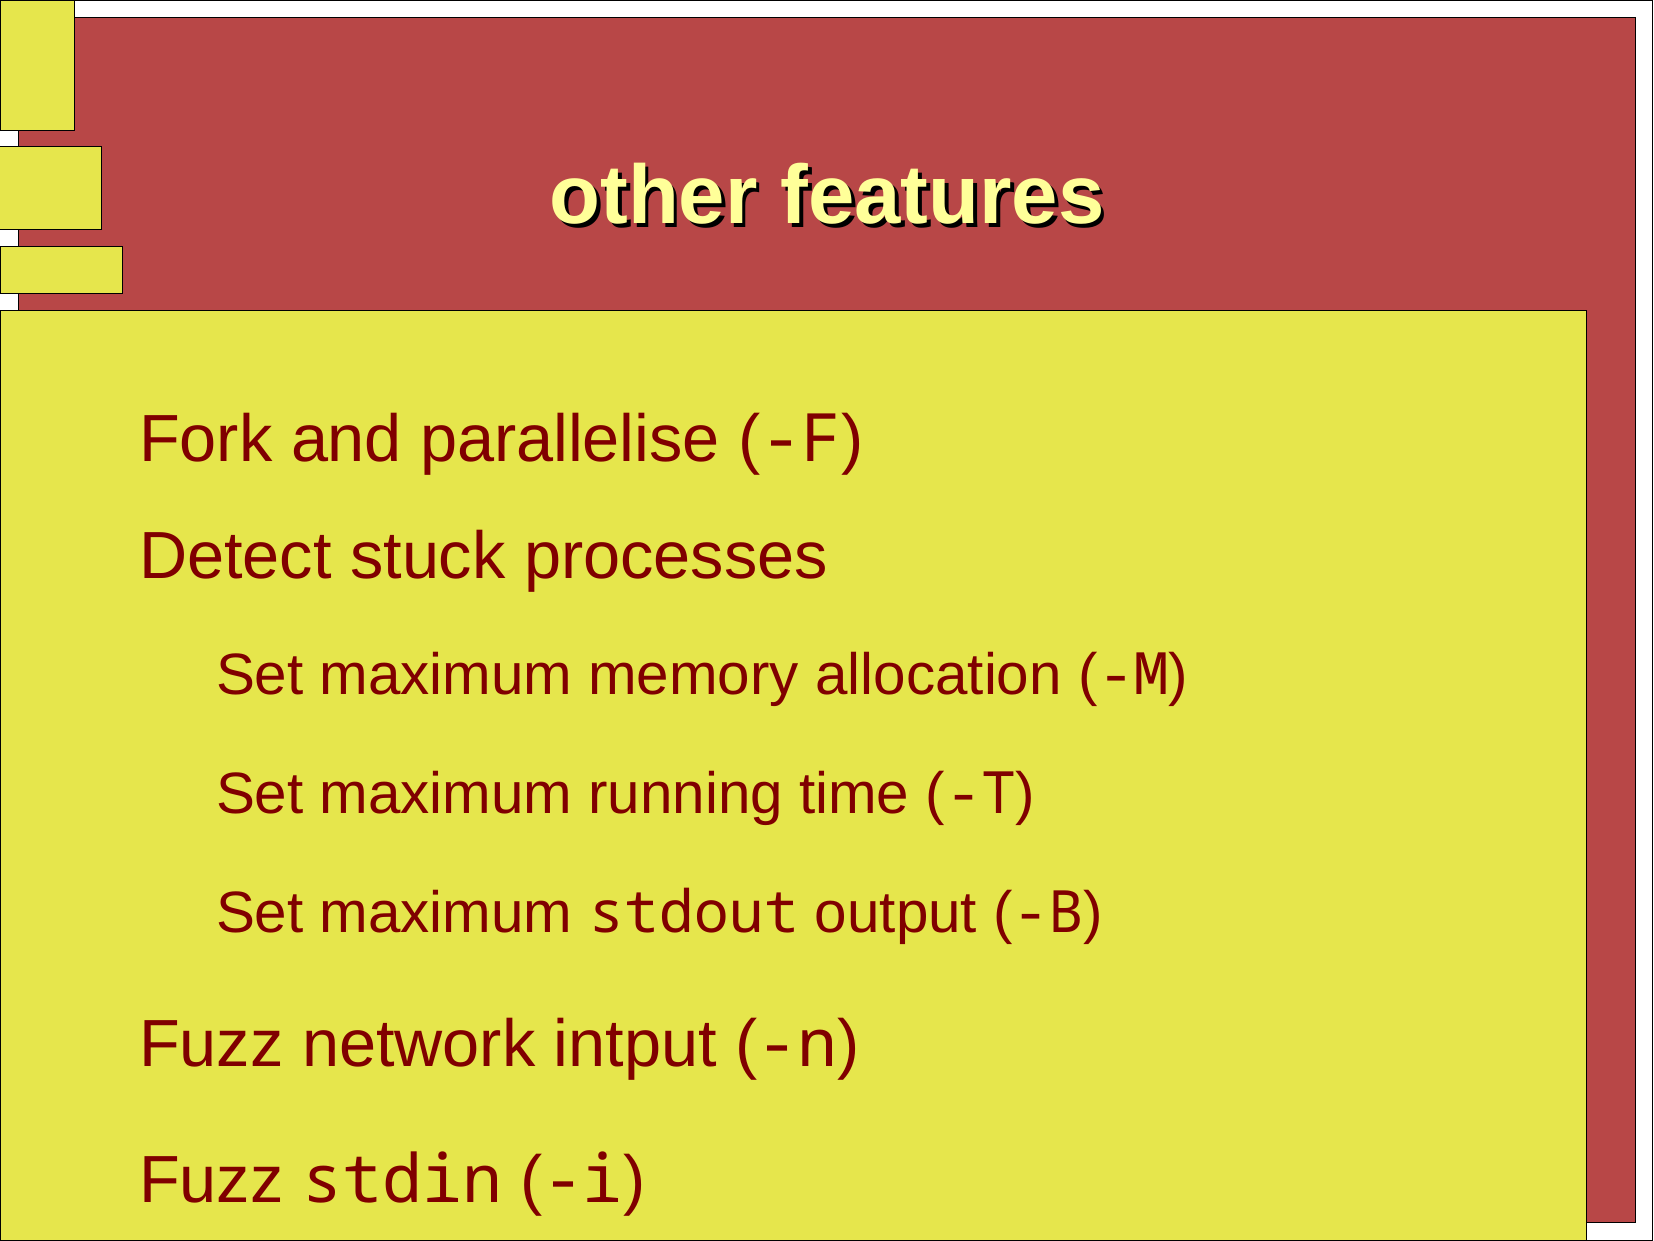

# other features
Fork and parallelise (-F)
Detect stuck processes
Set maximum memory allocation (-M)
Set maximum running time (-T)
Set maximum stdout output (-B)
Fuzz network intput (-n)
Fuzz stdin (-i)